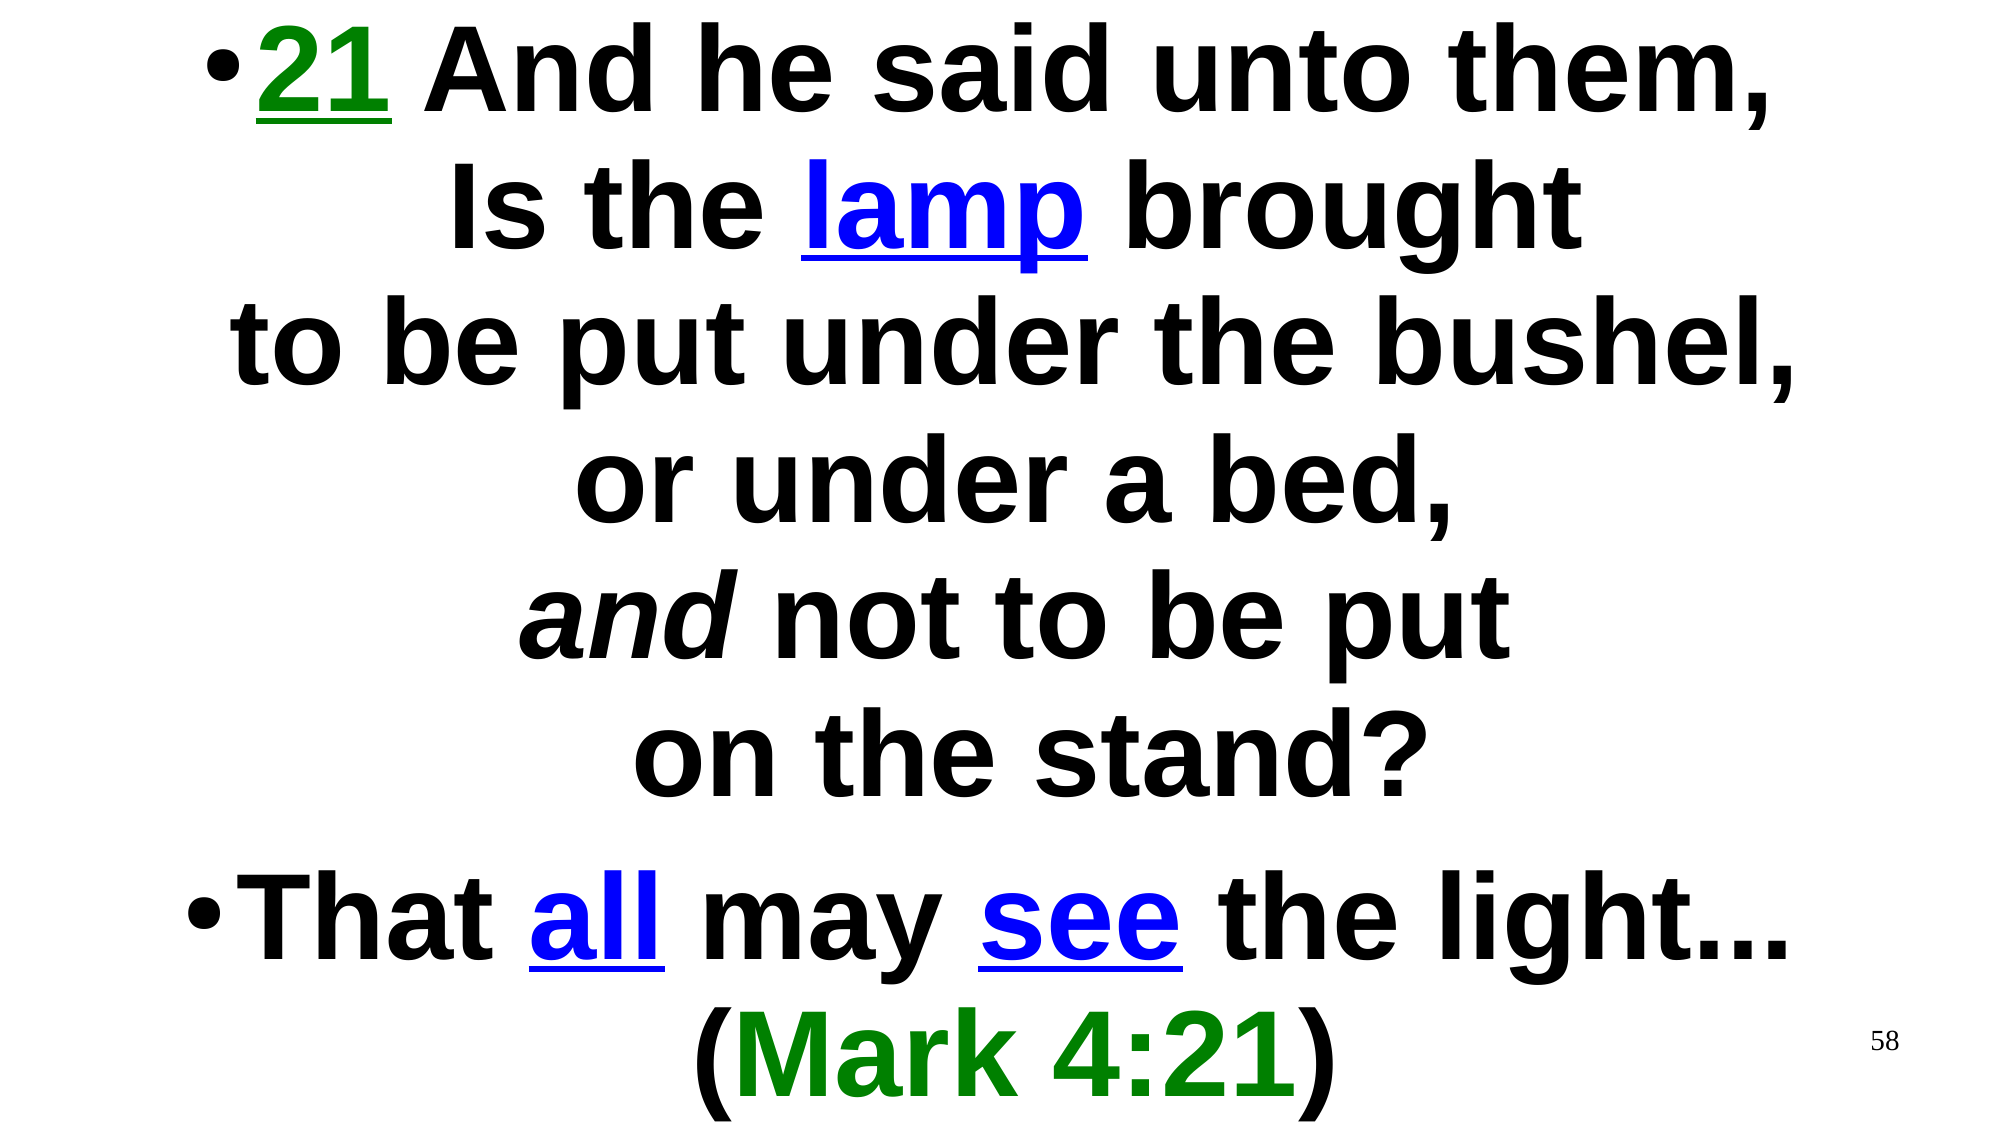

# 21 And he said unto them, Is the lamp brought to be put under the bushel, or under a bed, and not to be put on the stand?
That all may see the light...
(Mark 4:21)
58